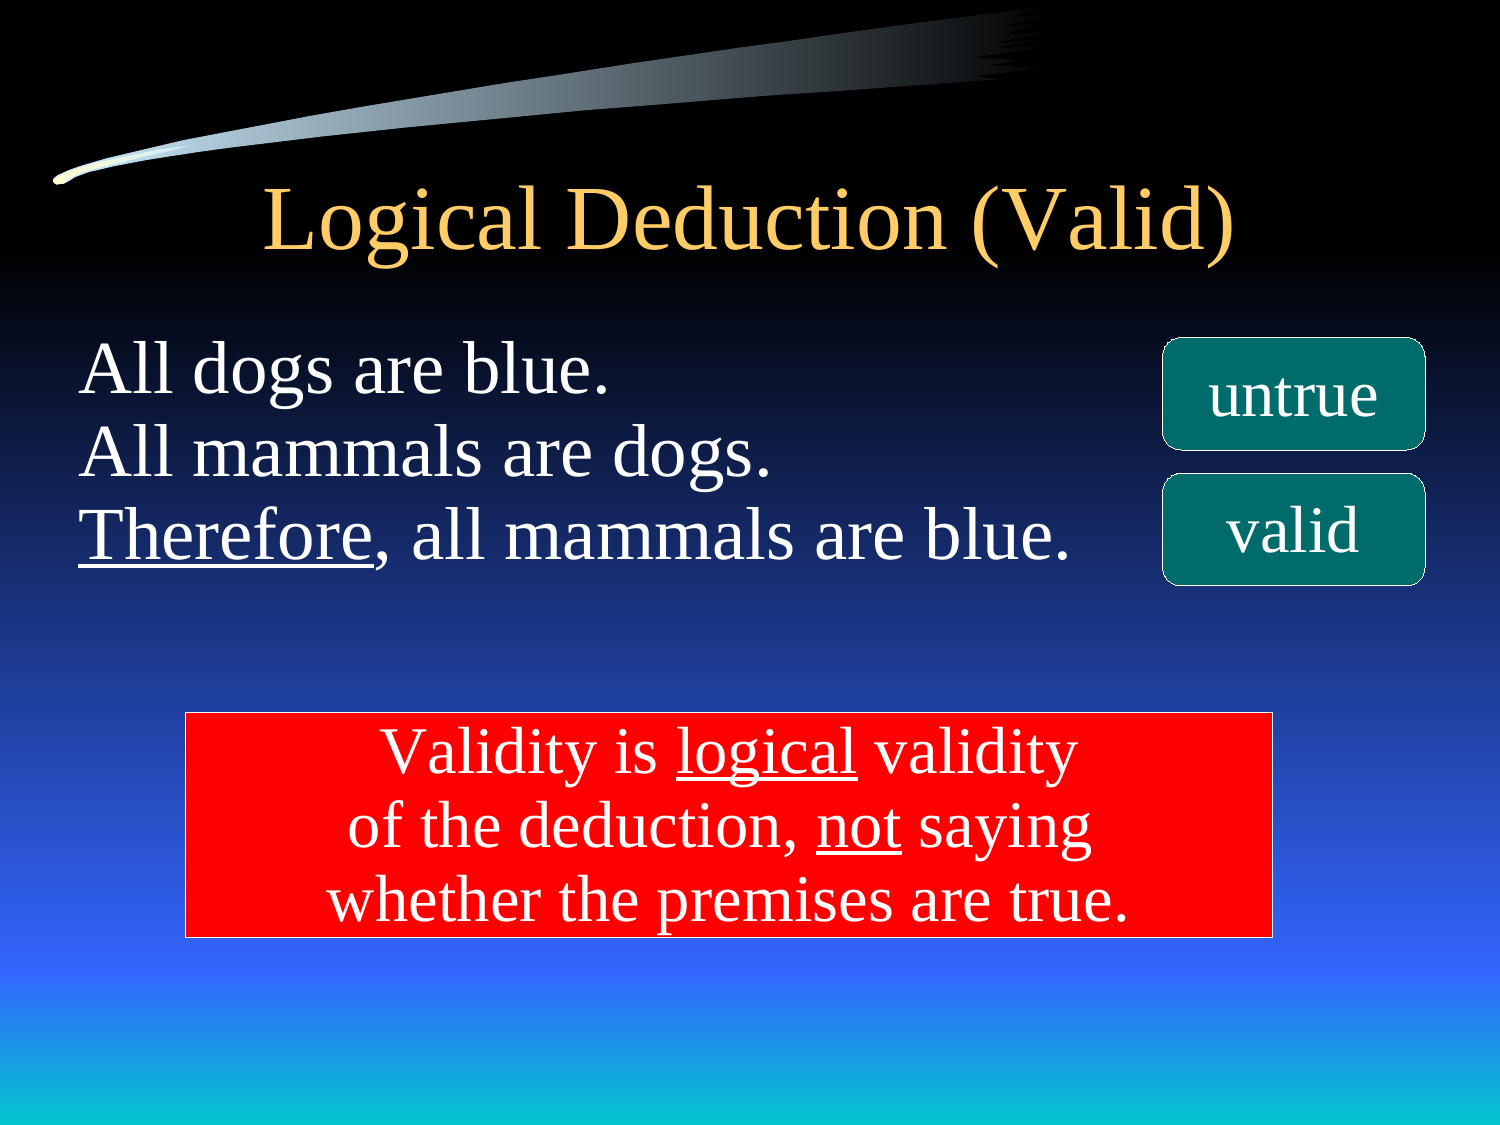

# Logical Deduction (Valid)
All dogs are blue.
All mammals are dogs.
Therefore, all mammals are blue.
untrue
valid
Validity is logical validity
of the deduction, not saying
whether the premises are true.